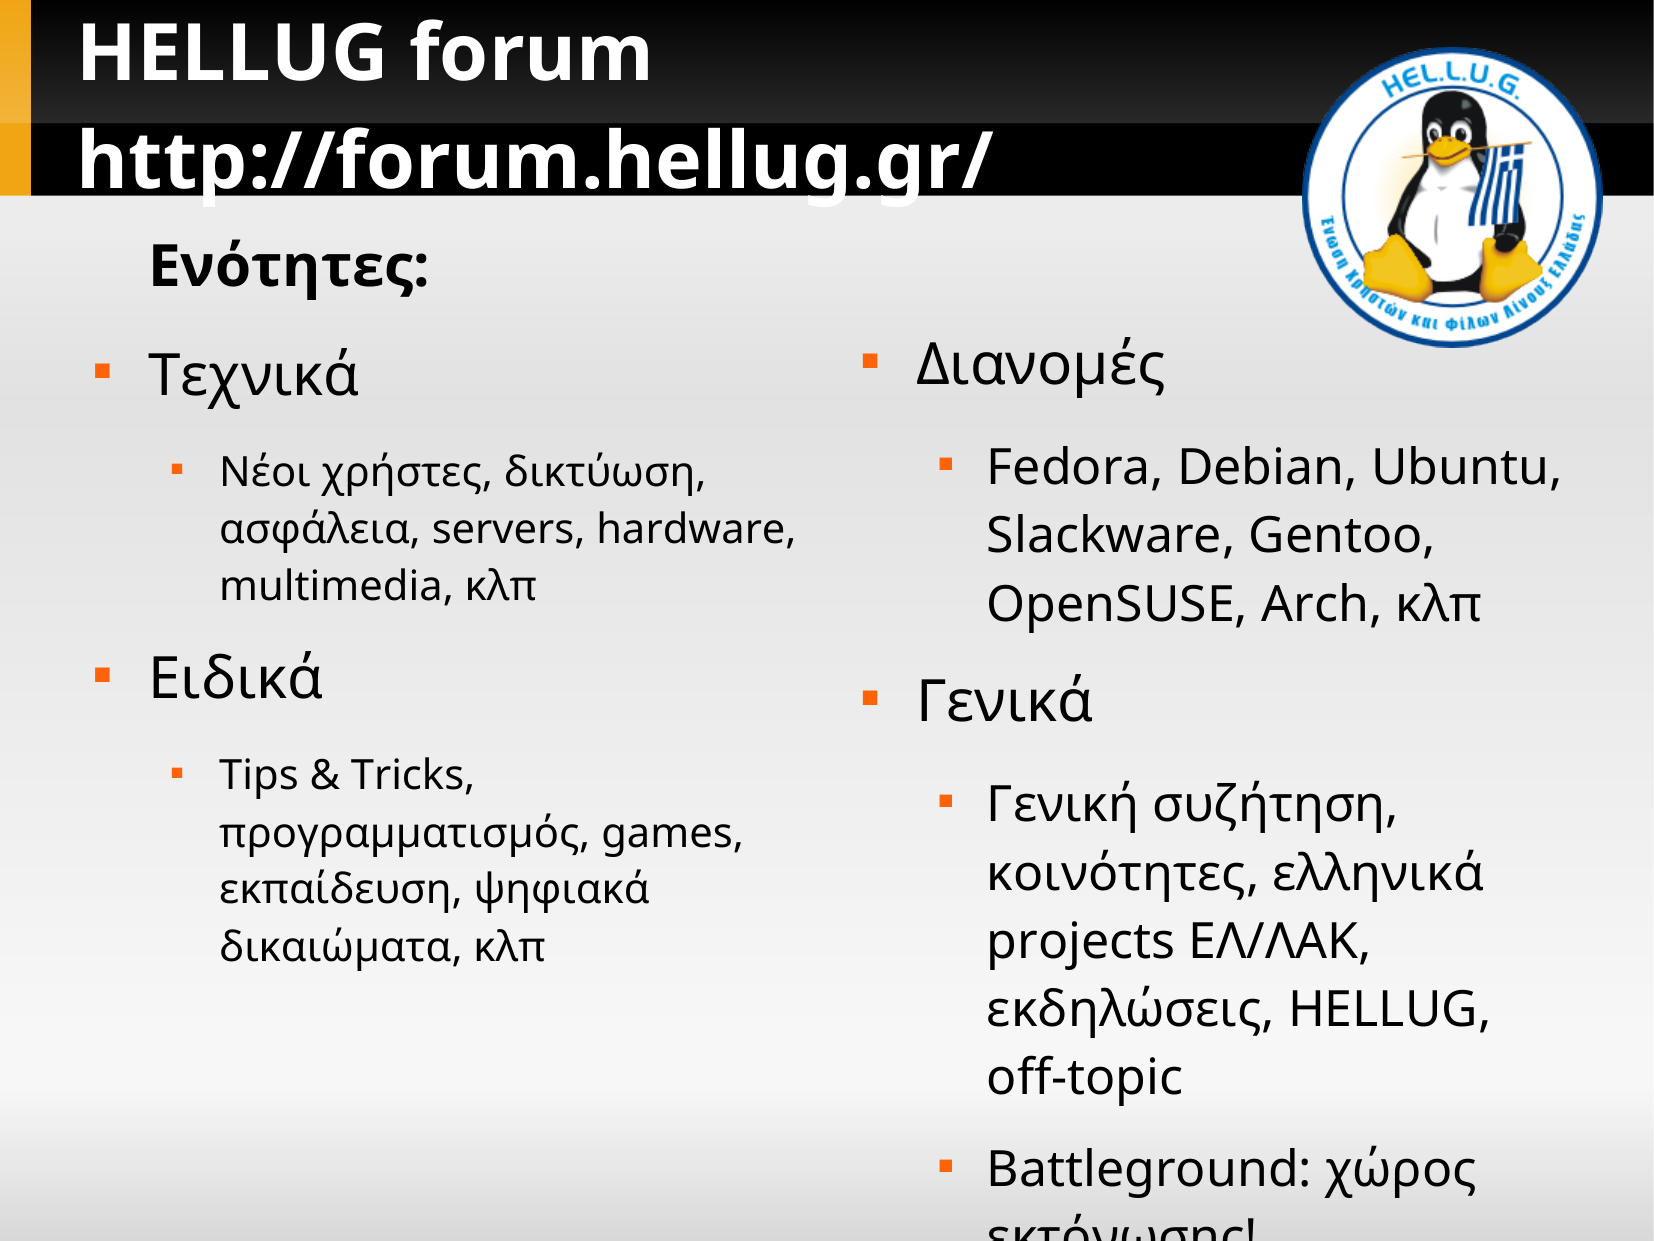

# HELLUG forum http://forum.hellug.gr/
Ενότητες:
Τεχνικά
Νέοι χρήστες, δικτύωση, ασφάλεια, servers, hardware, multimedia, κλπ
Ειδικά
Tips & Tricks, προγραμματισμός, games, εκπαίδευση, ψηφιακά δικαιώματα, κλπ
Διανομές
Fedora, Debian, Ubuntu, Slackware, Gentoo, OpenSUSE, Arch, κλπ
Γενικά
Γενική συζήτηση, κοινότητες, ελληνικά projects ΕΛ/ΛΑΚ, εκδηλώσεις, HELLUG, off-topic
Battleground: χώρος εκτόνωσης!